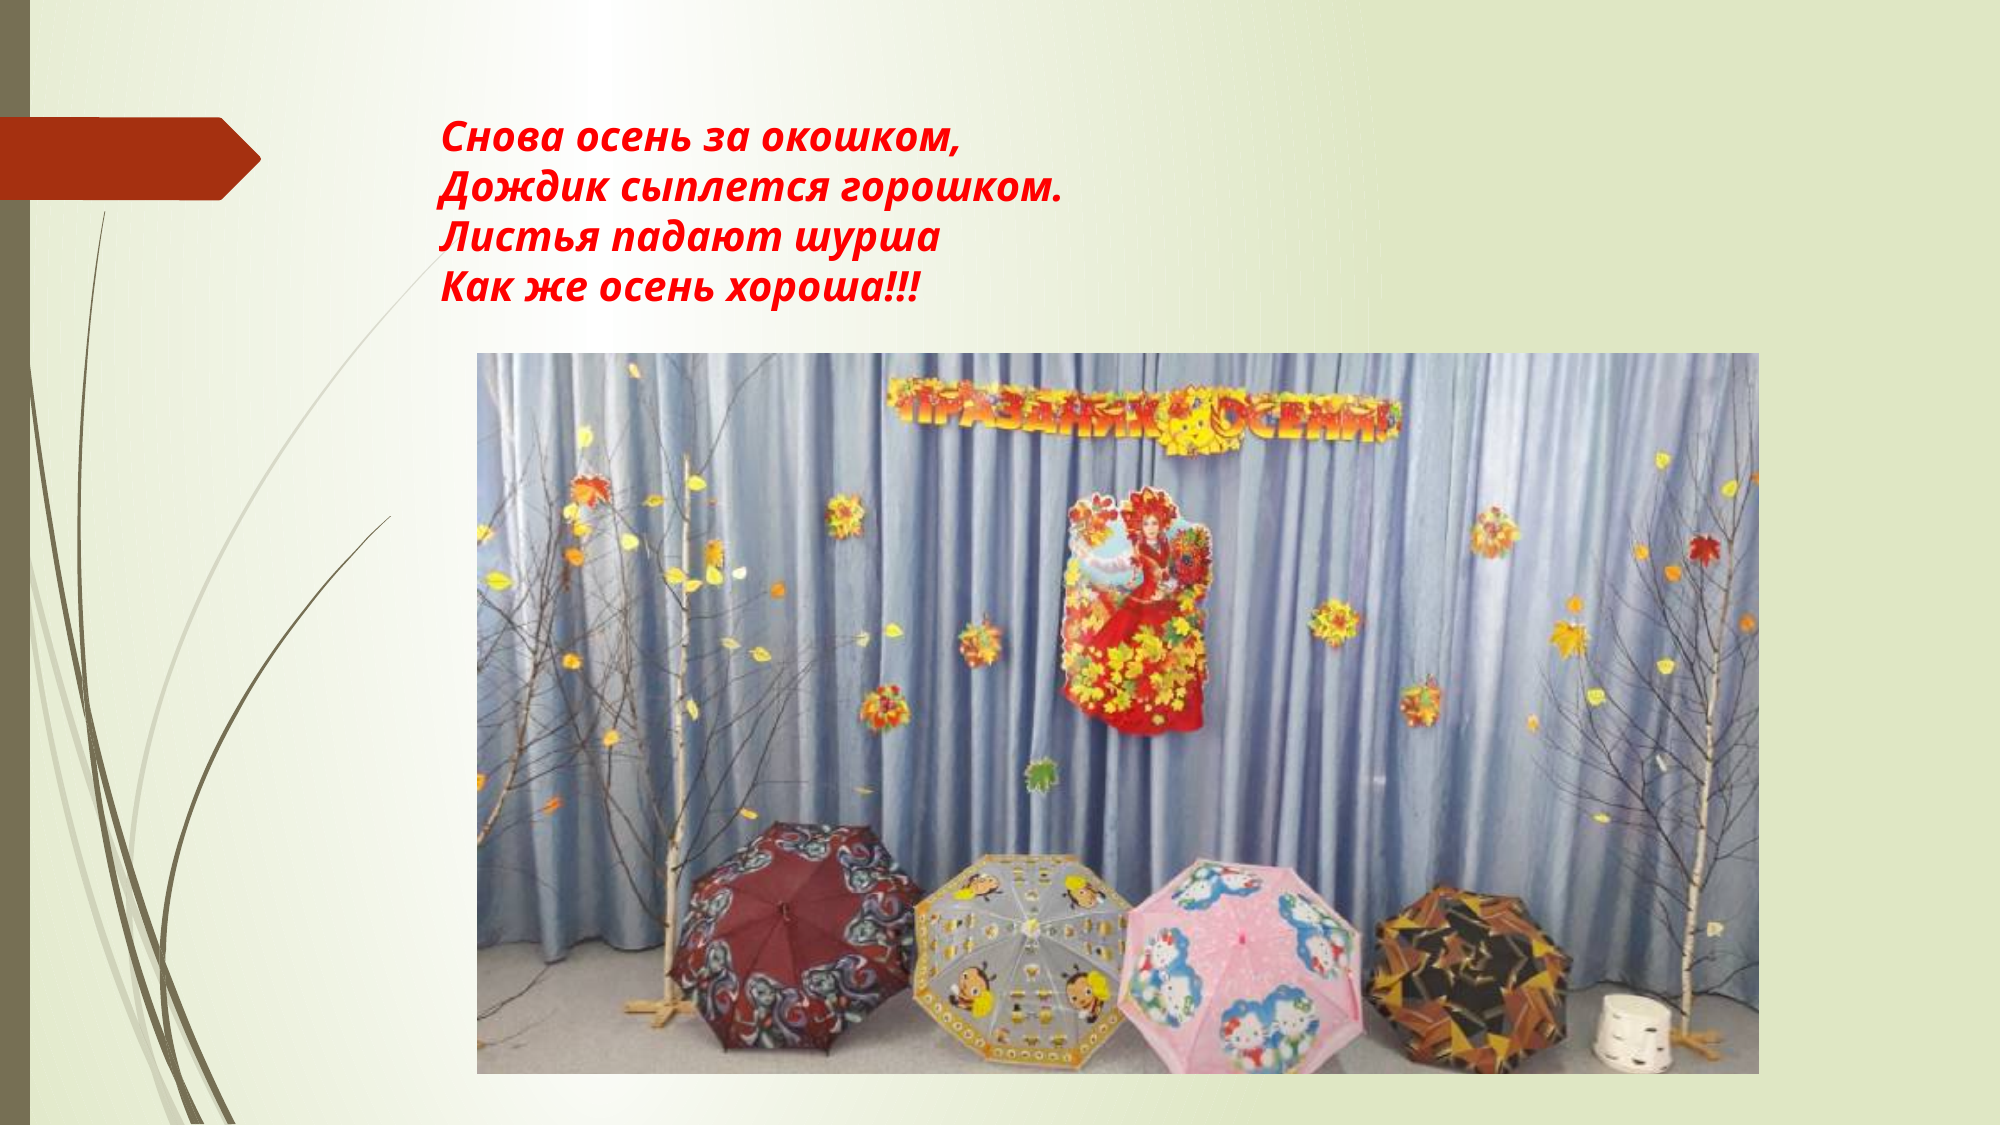

# Снова осень за окошком, Дождик сыплется горошком. Листья падают шурша Как же осень хороша!!!